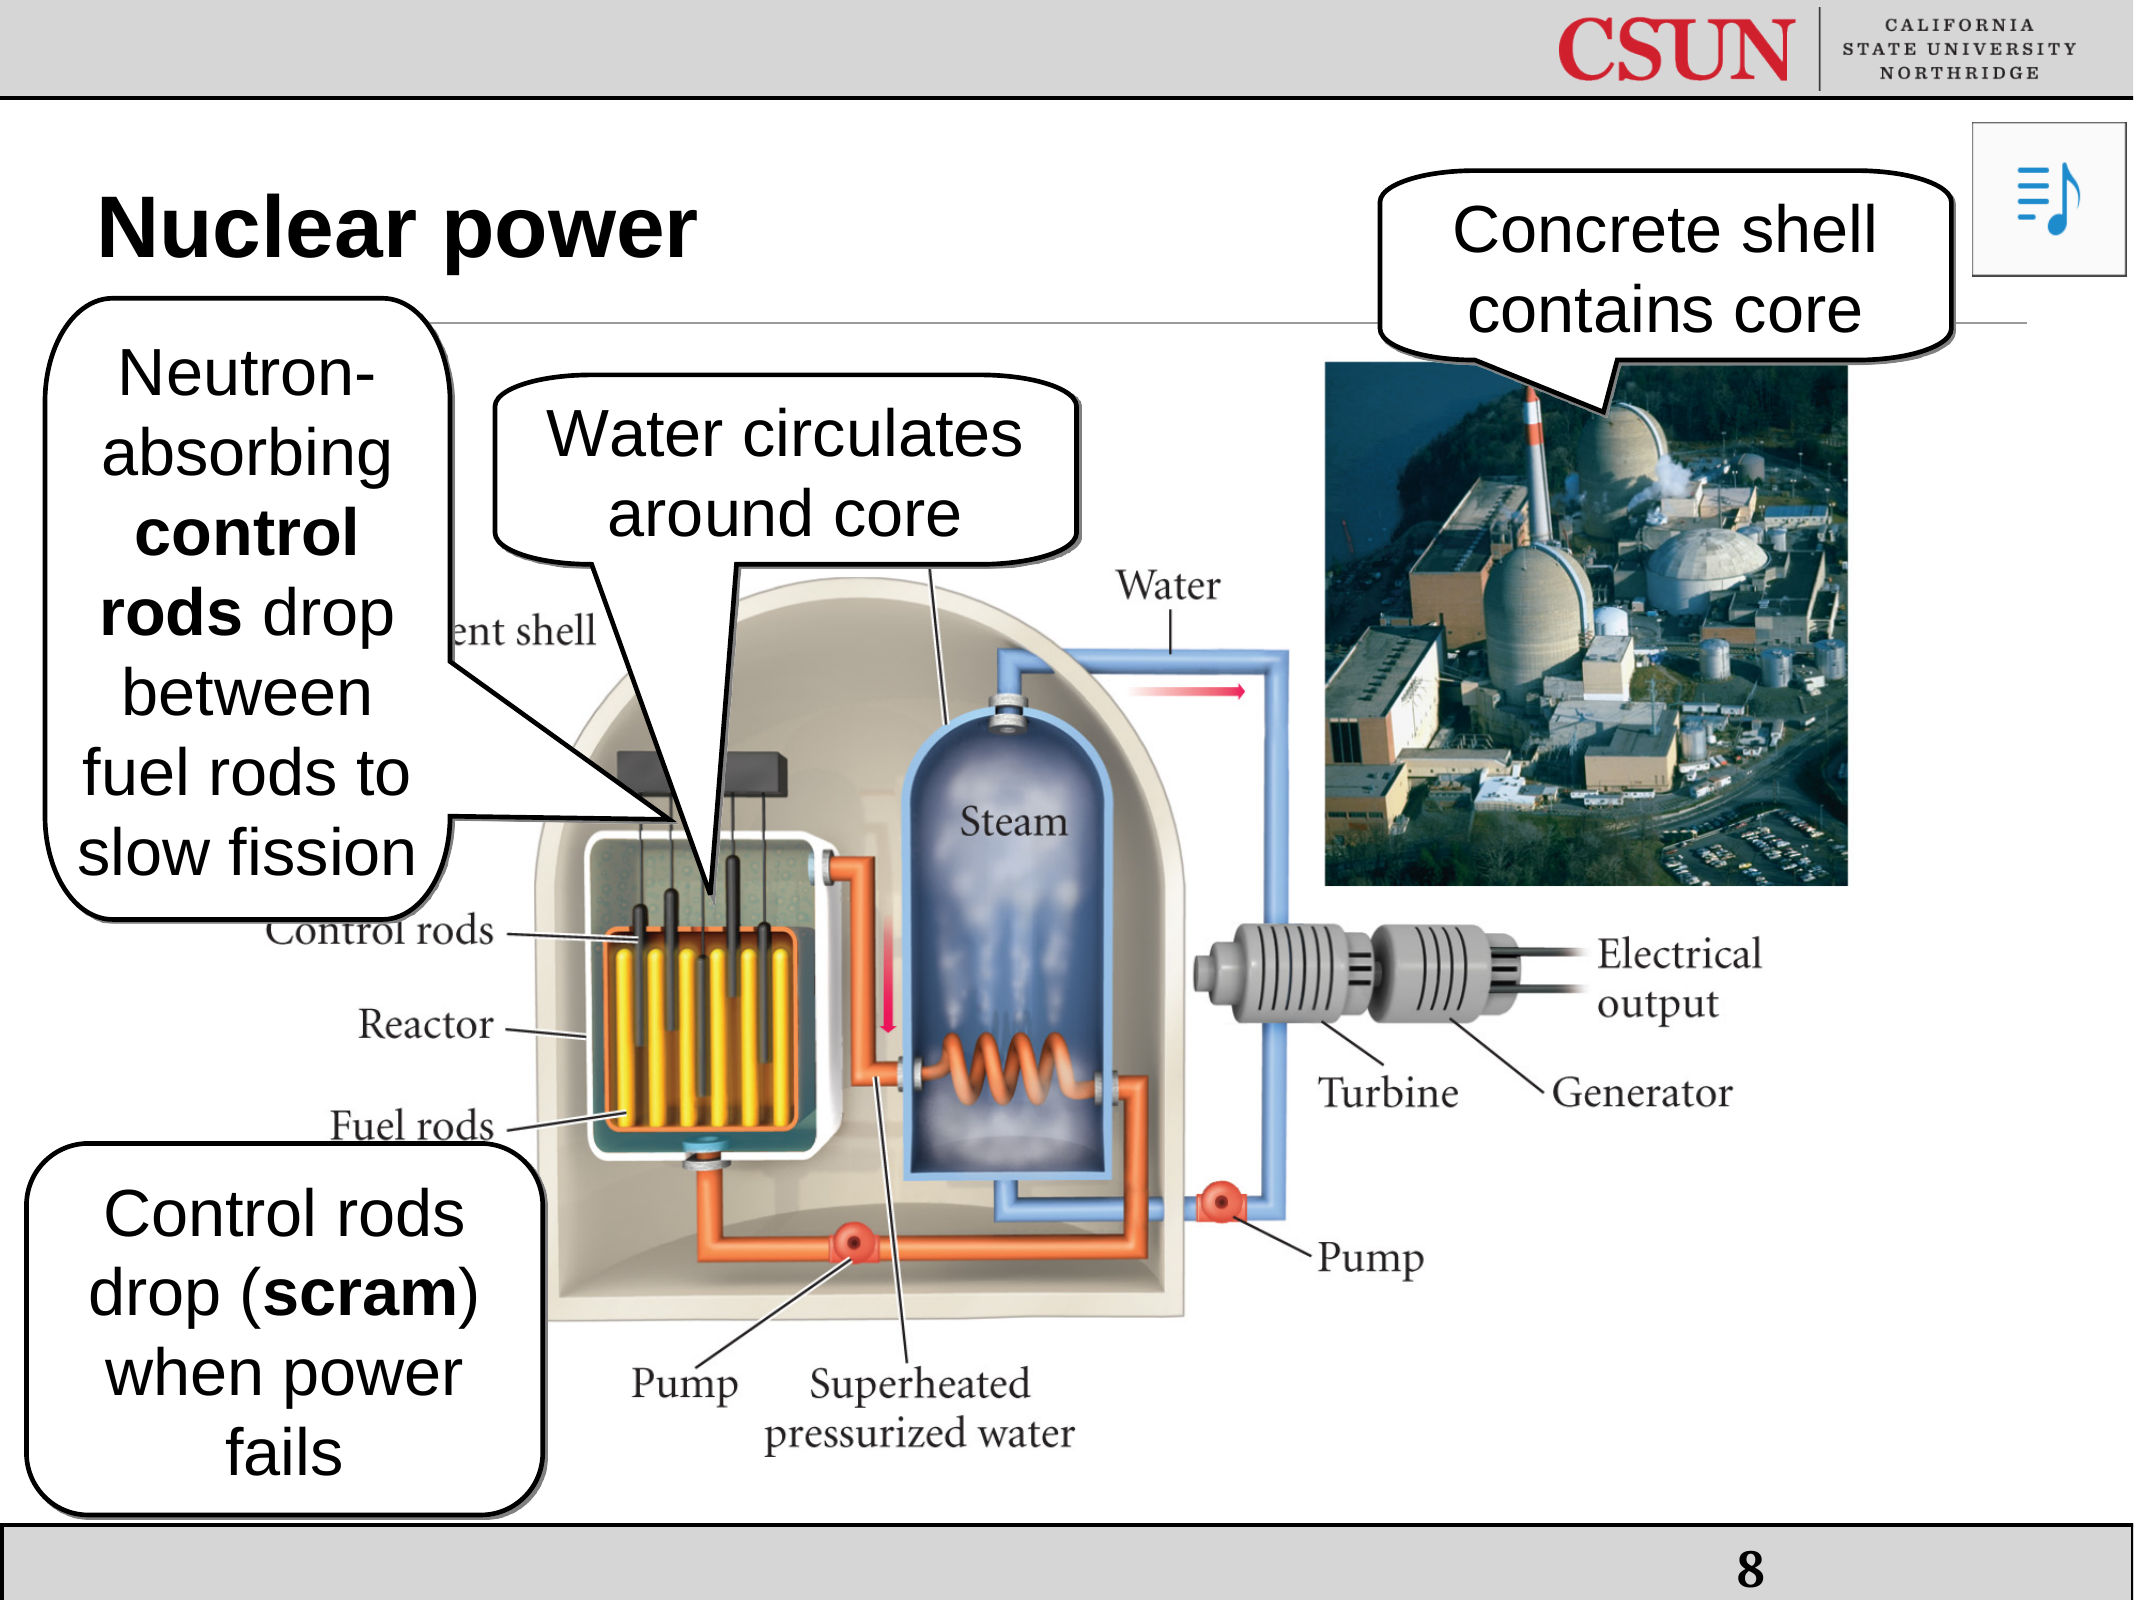

# Nuclear power
Concrete shell contains core
Neutron-absorbing control rods drop between fuel rods to slow fission
Water circulates around core
Control rods drop (scram) when power fails
8